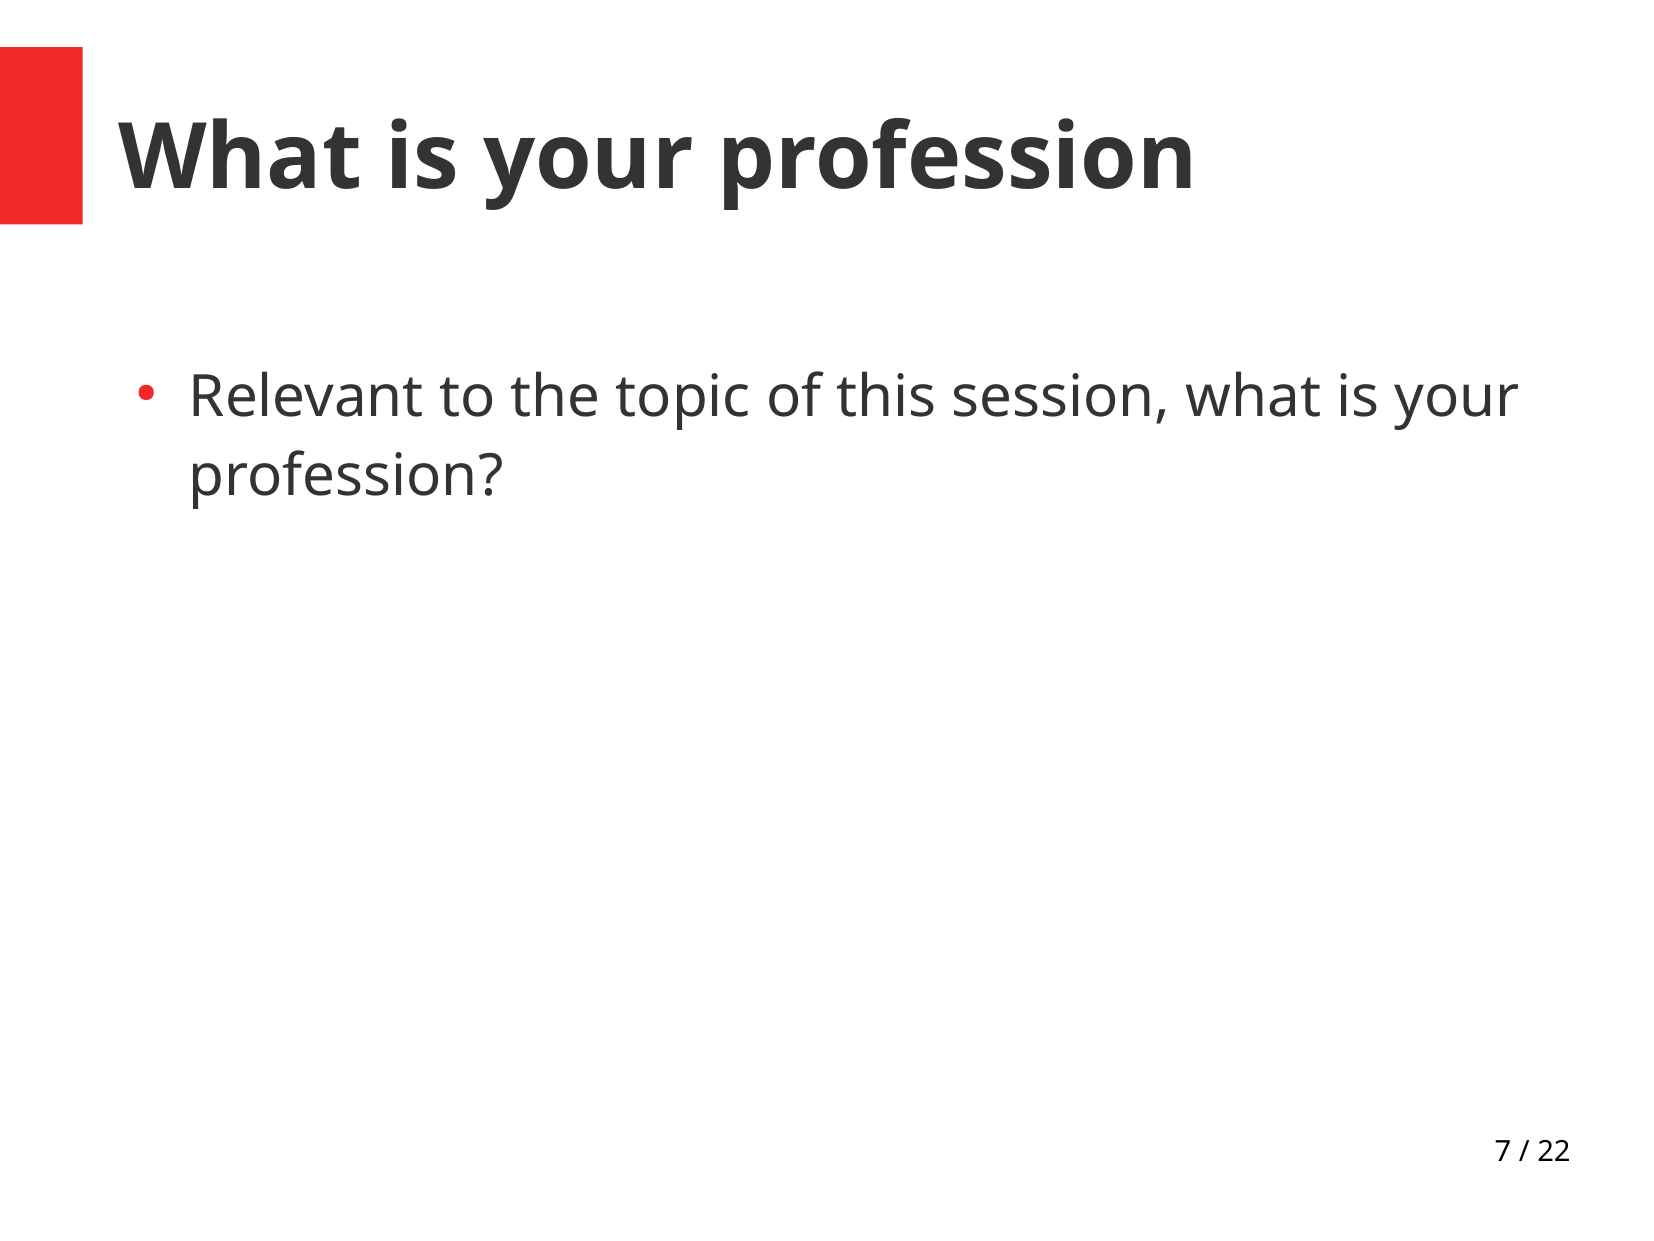

# What is your profession
Relevant to the topic of this session, what is your profession?
7